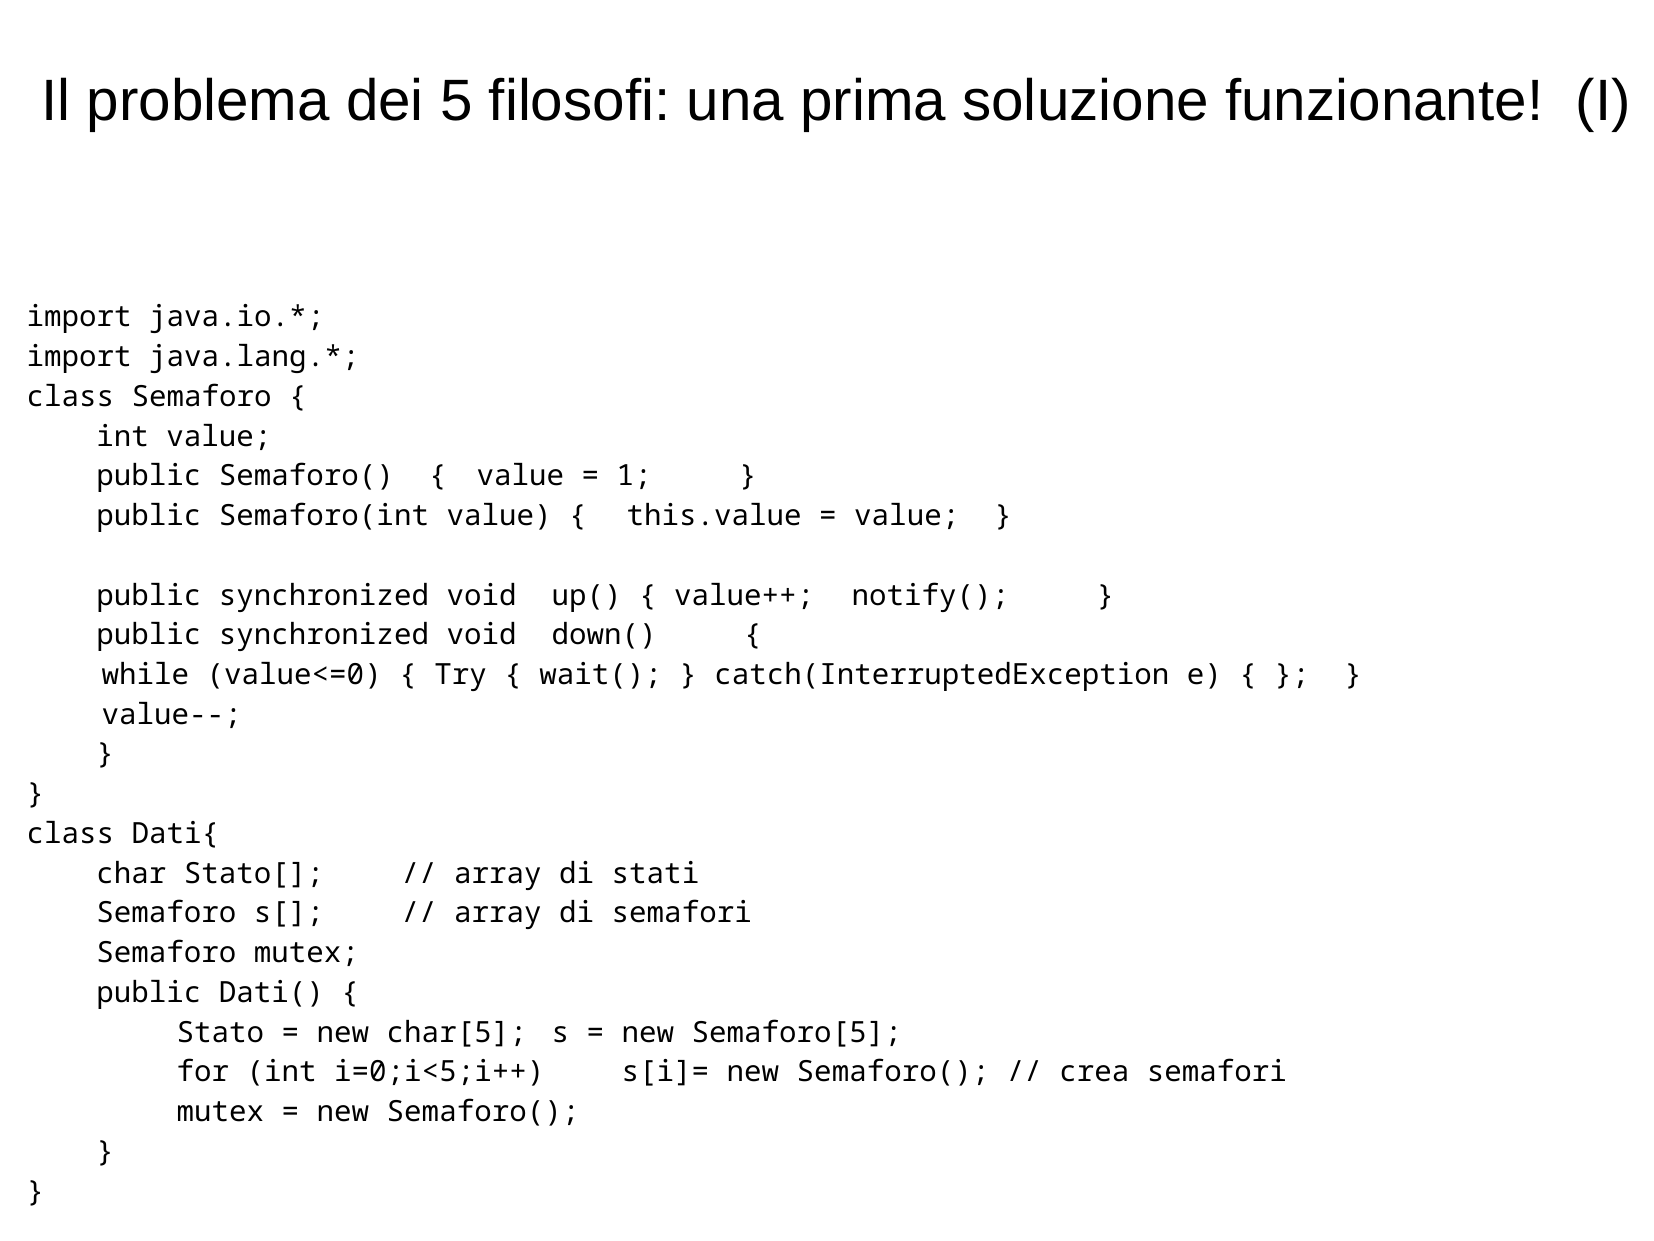

# Il problema dei 5 filosofi: una prima soluzione funzionante! (I)
import java.io.*;
import java.lang.*;
class Semaforo {
 int value;
 public Semaforo() { 	value = 1; }
 public Semaforo(int value) { 	this.value = value; }
 public synchronized void up() { value++; 	notify(); }
 public synchronized void down() {
	while (value<=0) { Try { wait(); } catch(InterruptedException e) { }; }
	value--;
 }
}
class Dati{
 char Stato[];		// array di stati
 Semaforo s[];		// array di semafori
 Semaforo mutex;
 public Dati() {
		Stato = new char[5];	s = new Semaforo[5];
		for (int i=0;i<5;i++)	 s[i]= new Semaforo(); // crea semafori
		mutex = new Semaforo();
 }
}